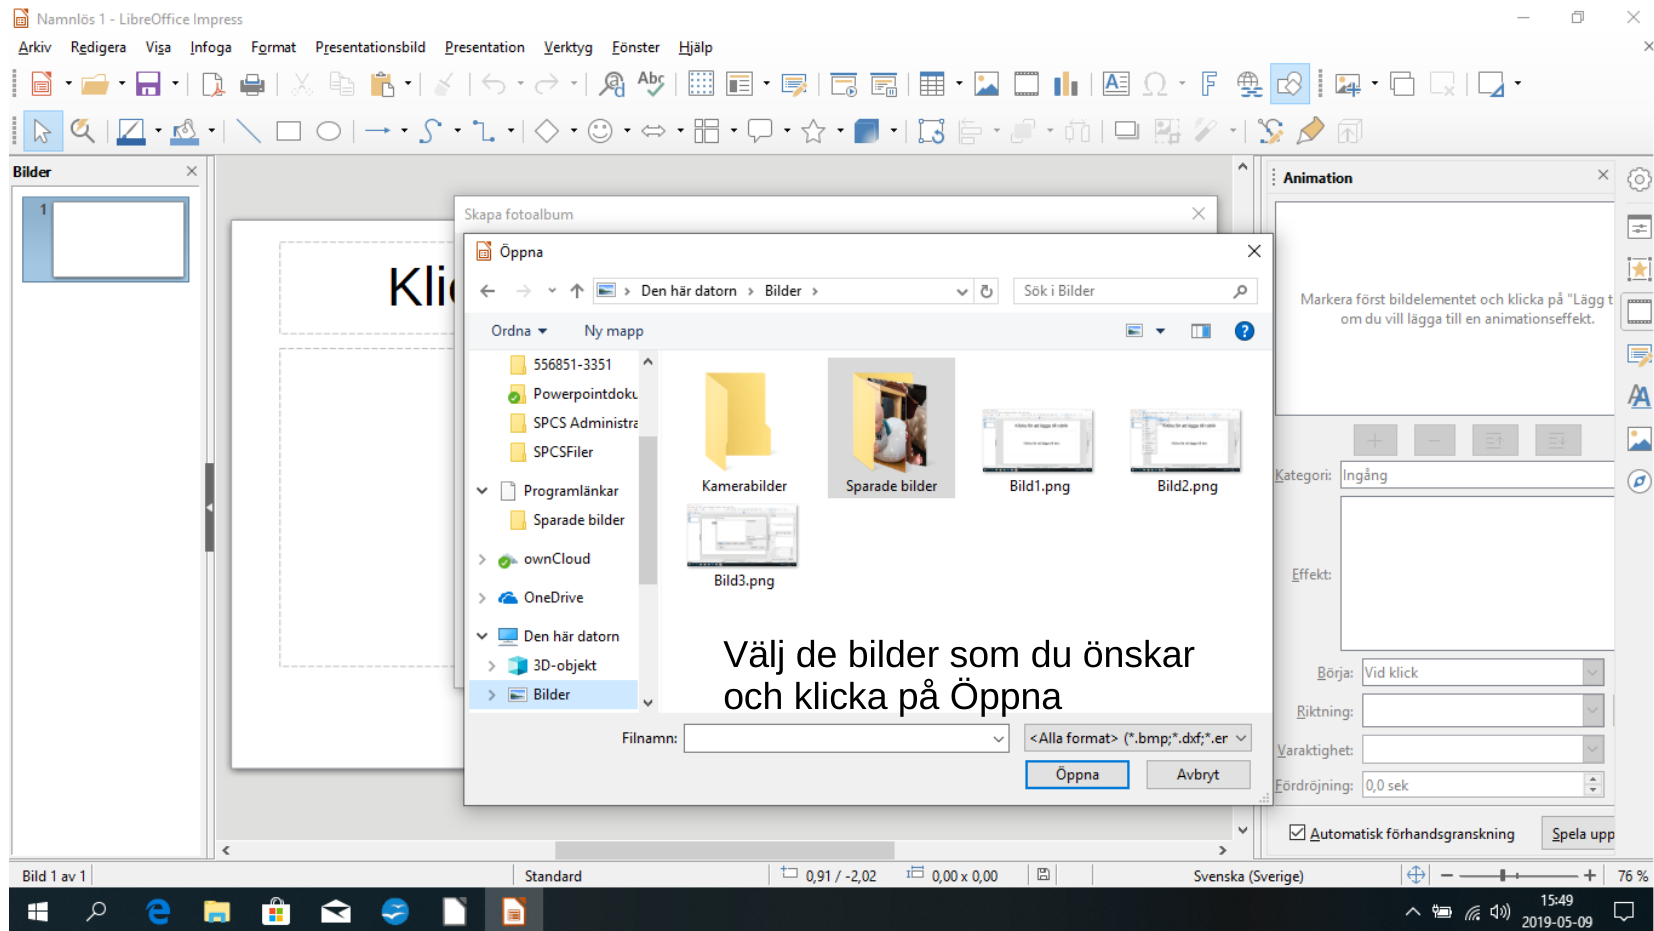

Välj de bilder som du önskar och klicka på Öppna